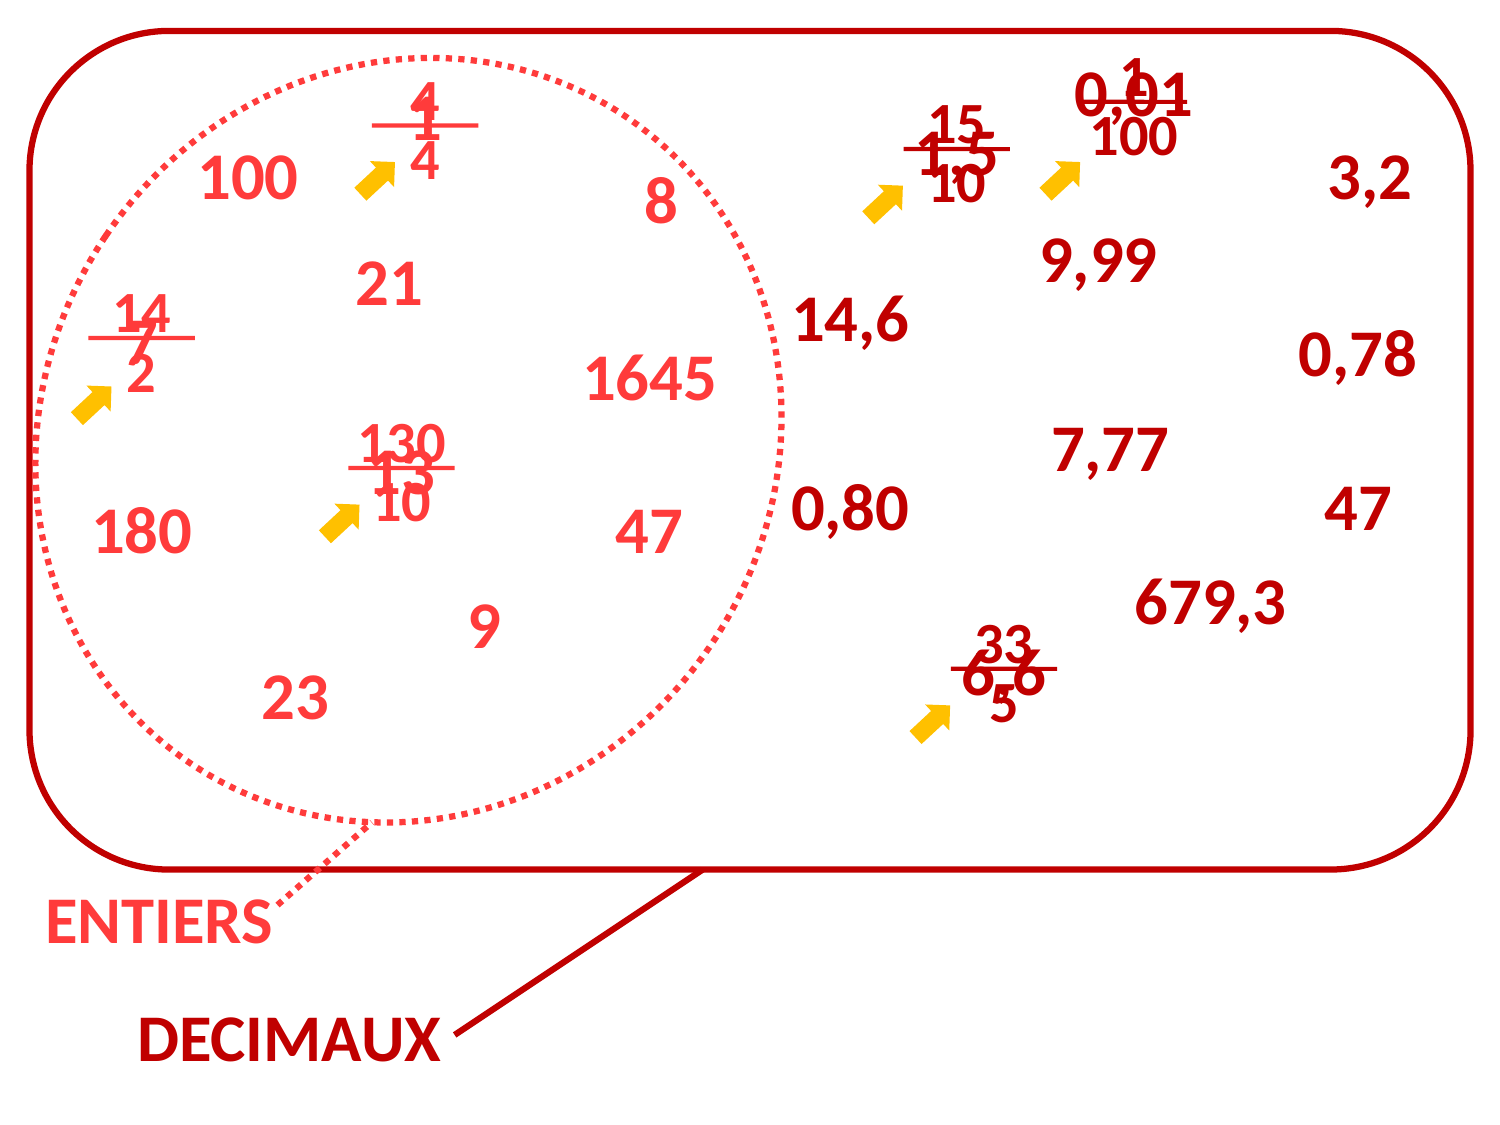

1
100
0,01
4
4
1
15
10
1,5
100
3,2
8
9,99
21
14
2
14,6
7
0,78
1645
130
10
7,77
13
0,80
47
180
47
679,3
9
33
5
6,6
23
ENTIERS
DECIMAUX